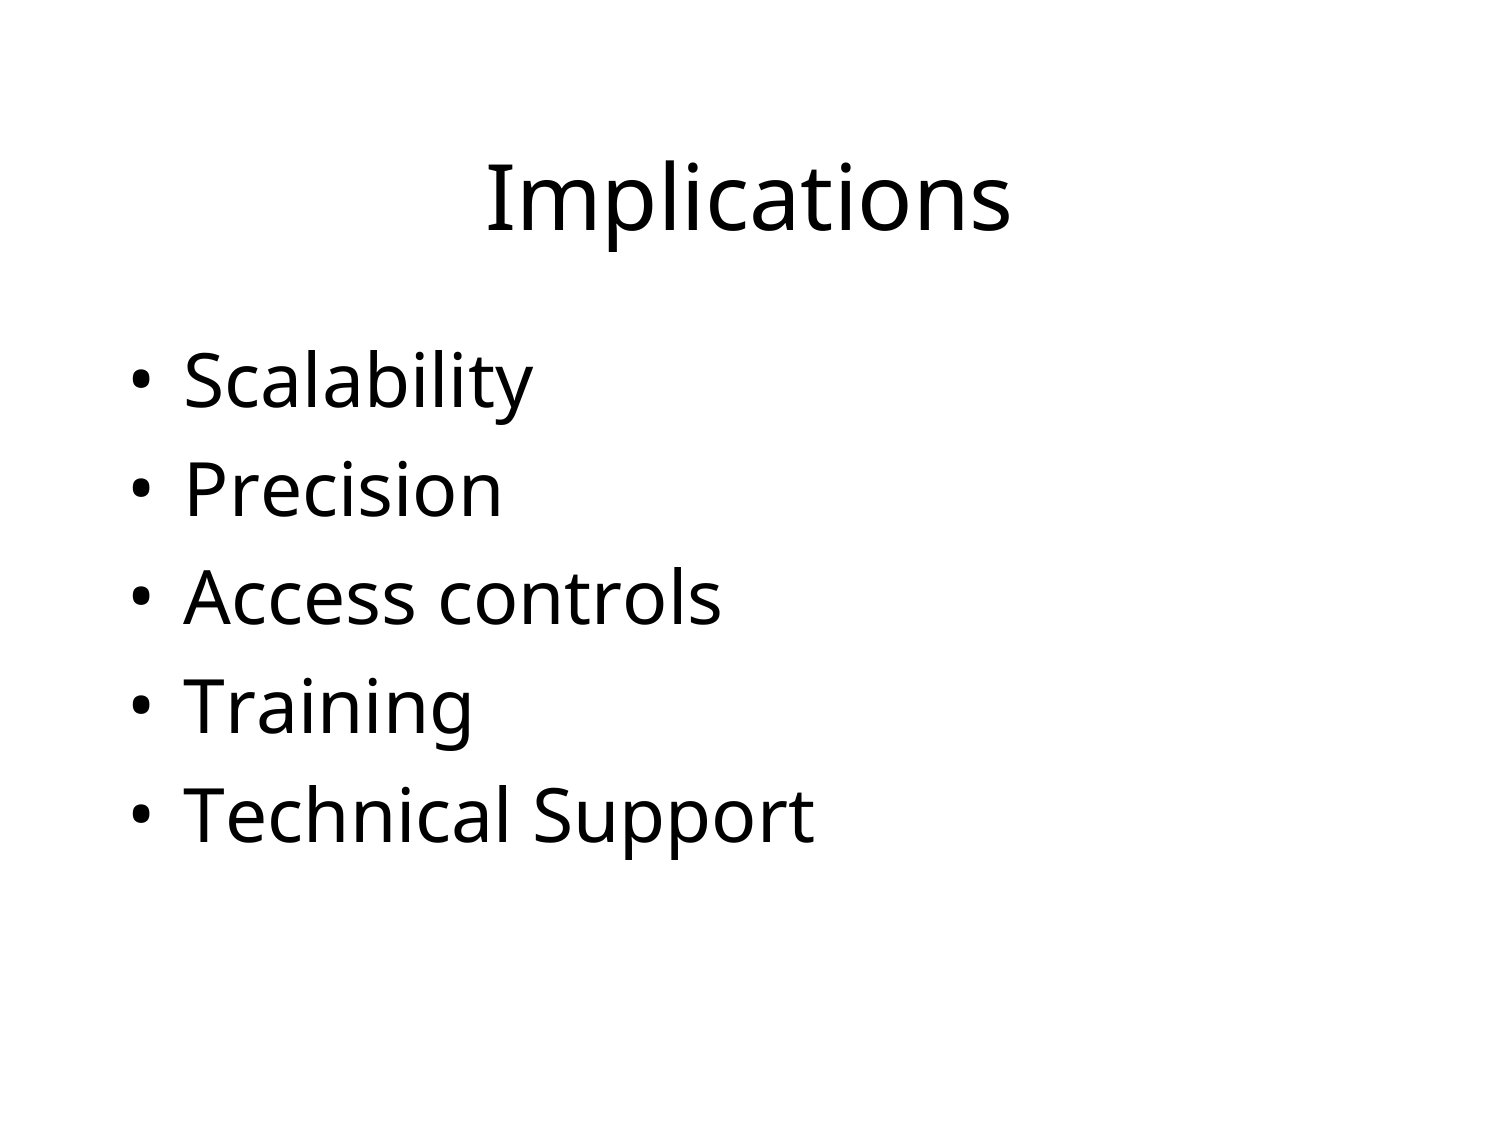

# Implications
Scalability
Precision
Access controls
Training
Technical Support